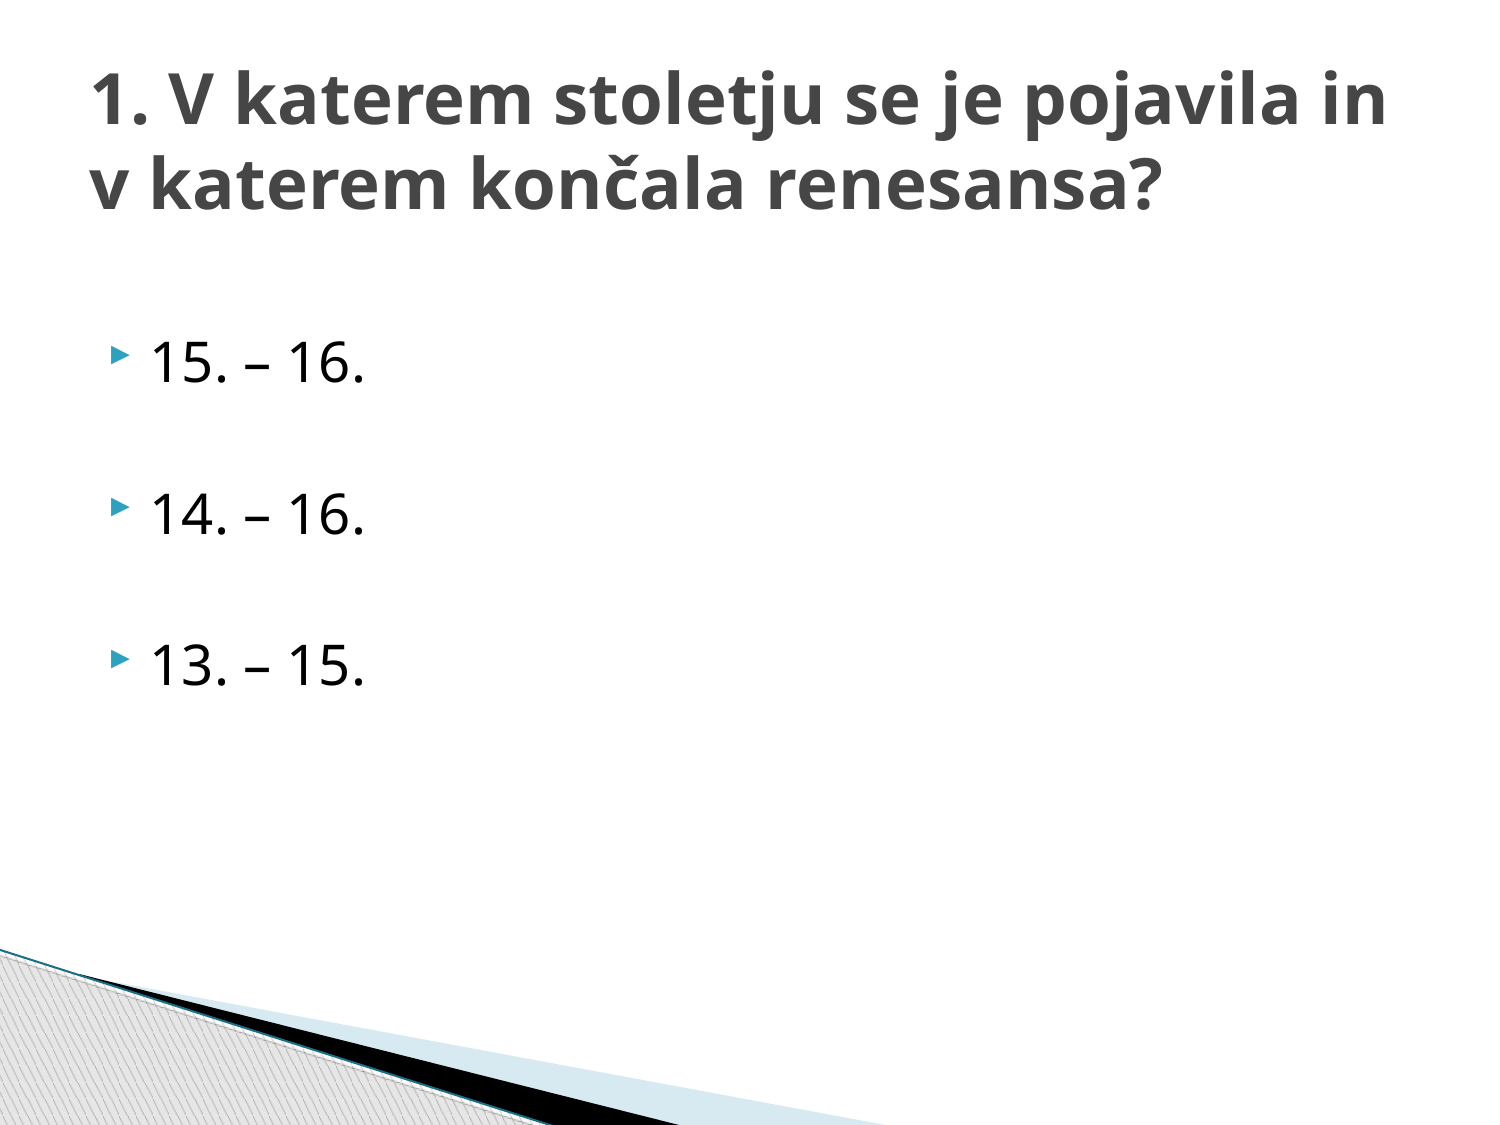

1. V katerem stoletju se je pojavila in v katerem končala renesansa?
# 15. – 16.
14. – 16.
13. – 15.